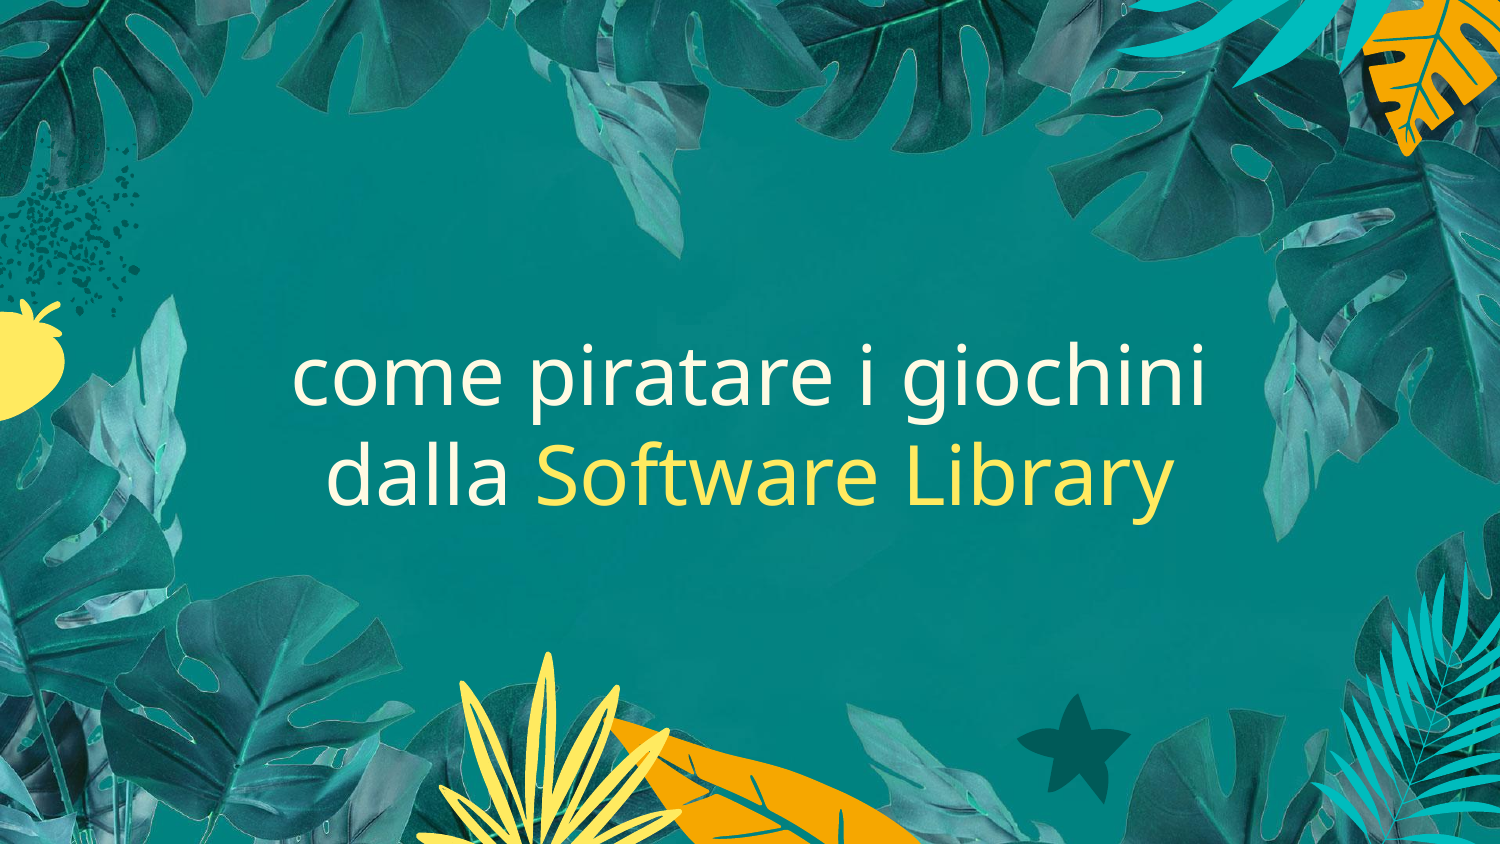

# come piratare i giochini dalla Software Library